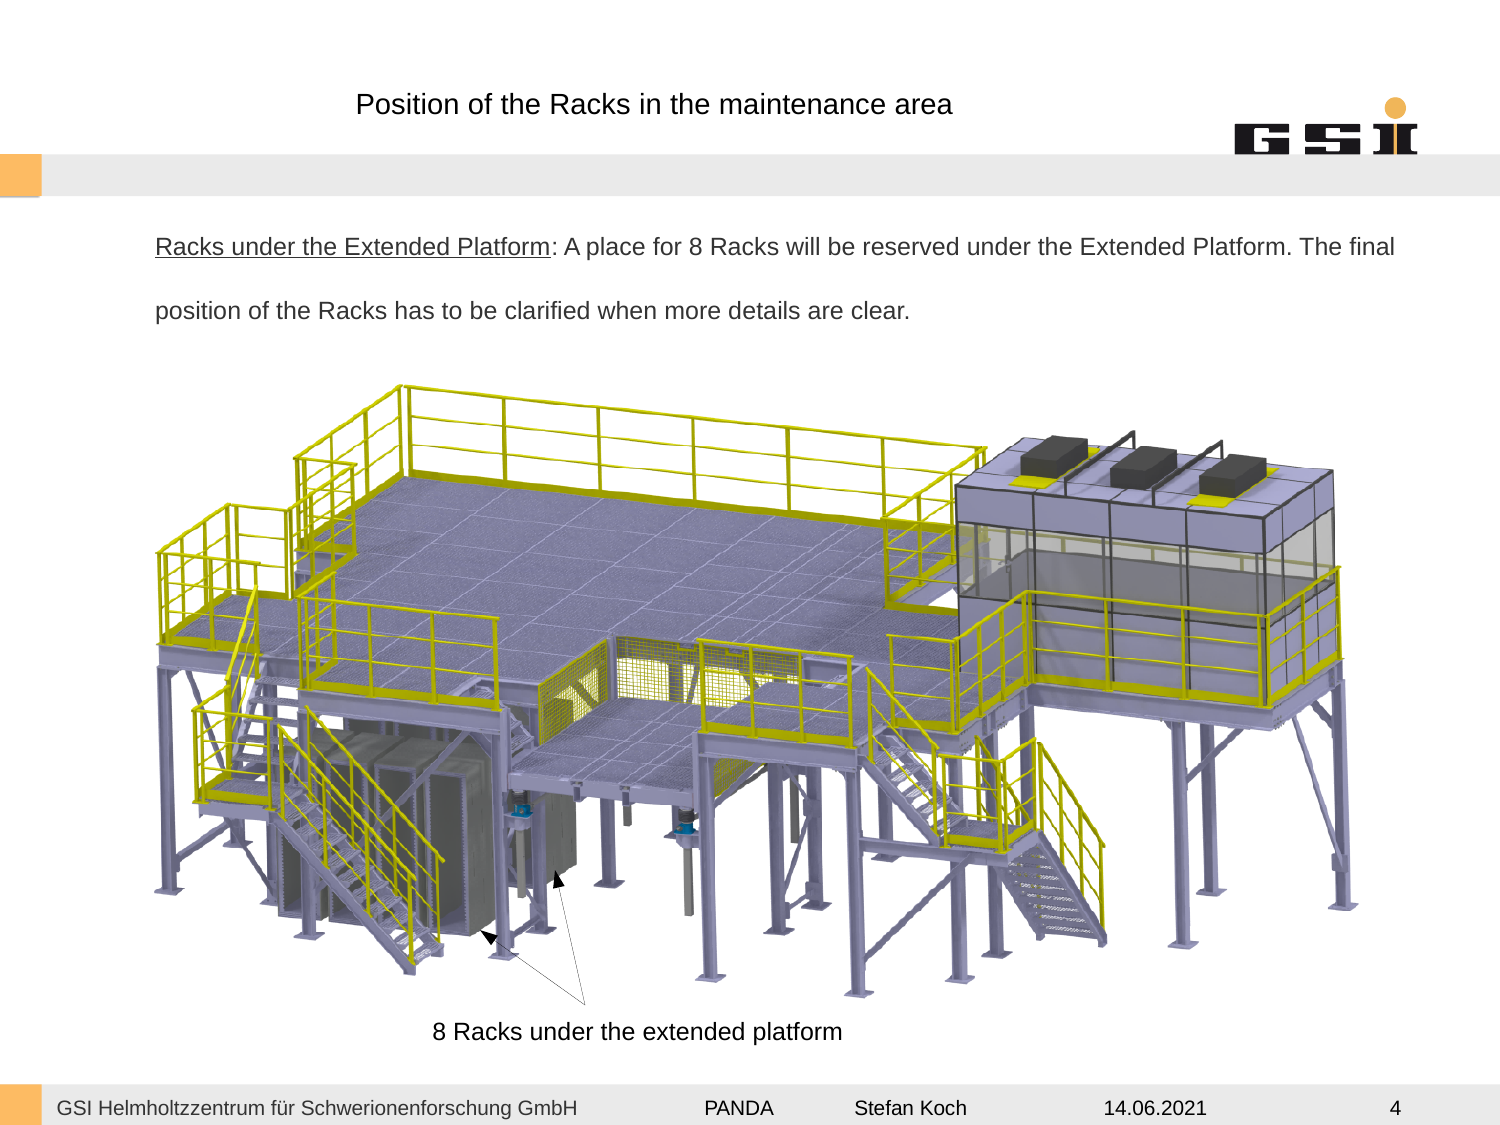

Position of the Racks in the maintenance area
Racks under the Extended Platform: A place for 8 Racks will be reserved under the Extended Platform. The final
position of the Racks has to be clarified when more details are clear.
8 Racks under the extended platform